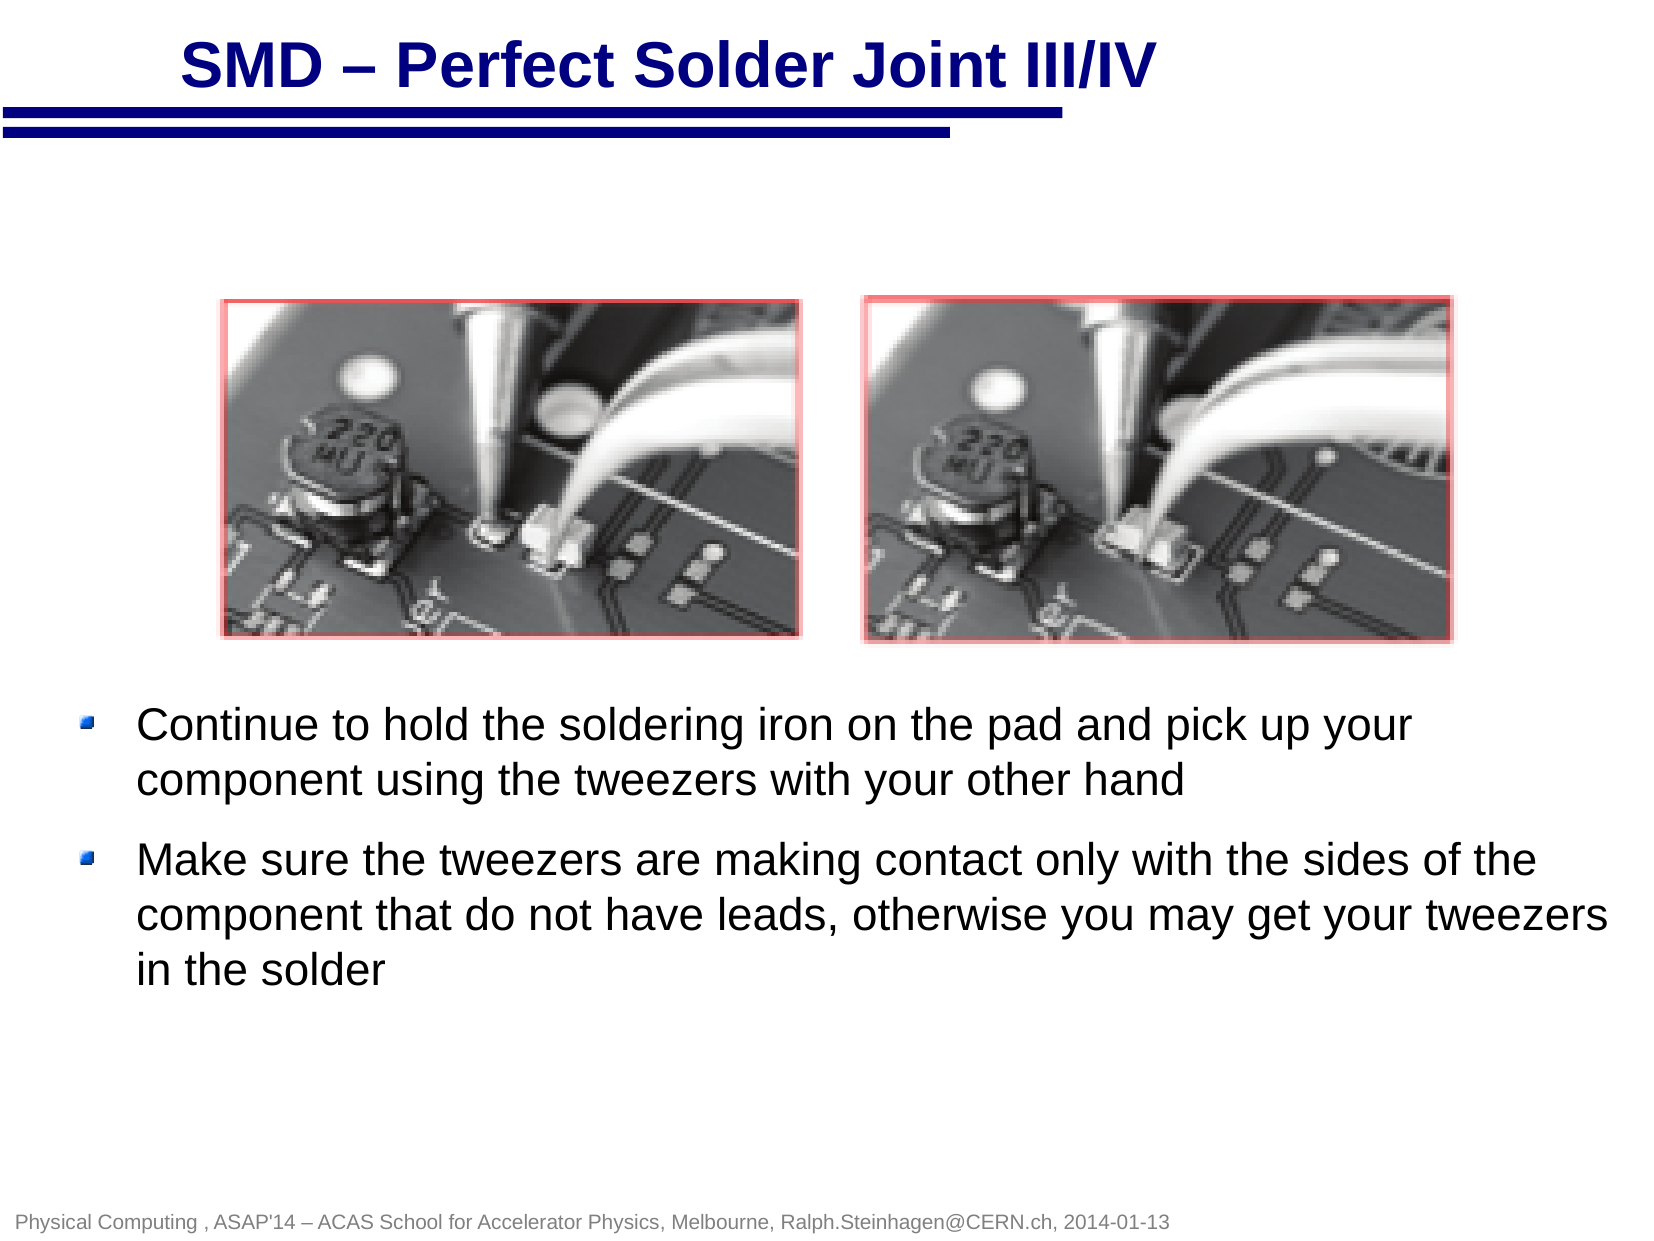

# SMD – Perfect Solder Joint III/IV
Continue to hold the soldering iron on the pad and pick up your component using the tweezers with your other hand
Make sure the tweezers are making contact only with the sides of the component that do not have leads, otherwise you may get your tweezers in the solder